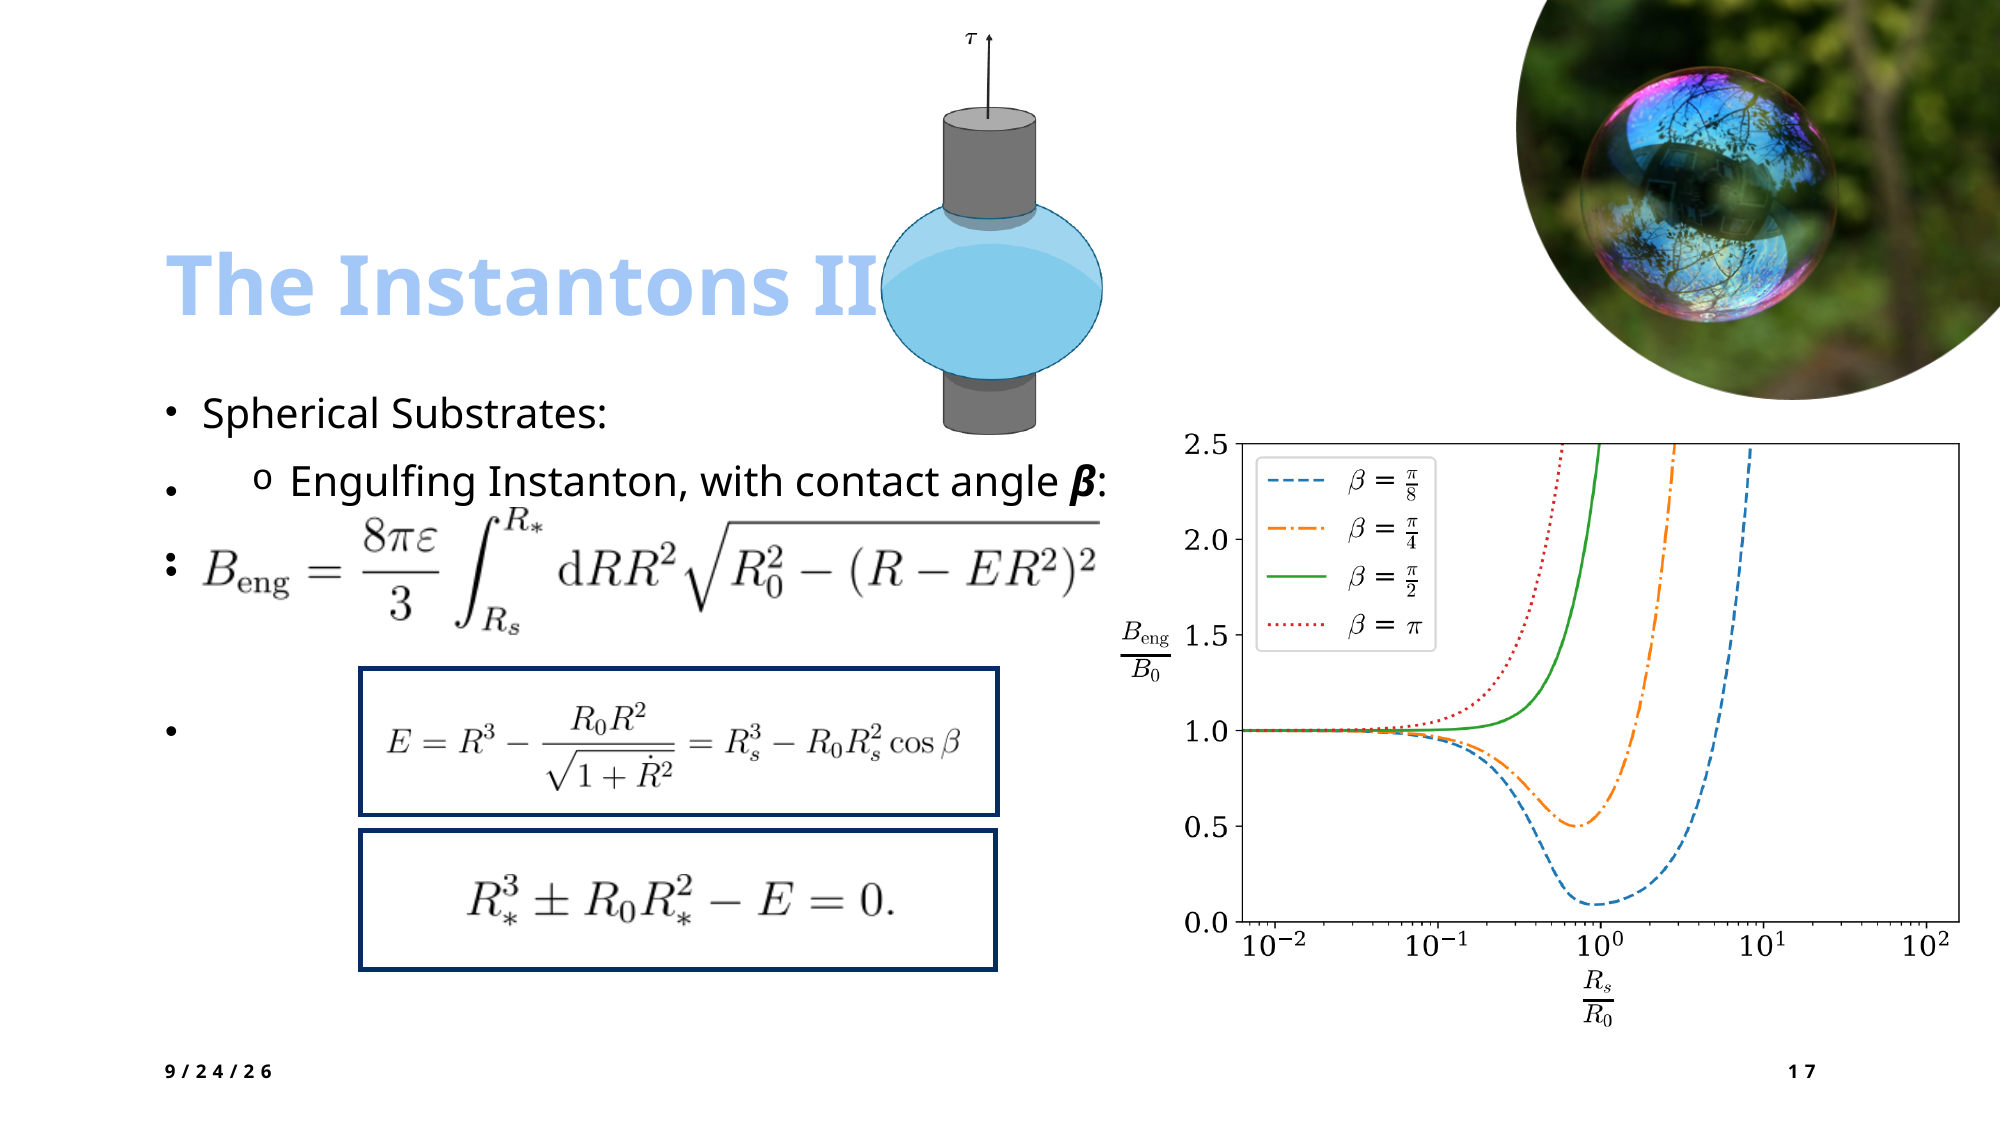

# The Instantons II
Spherical Substrates:
Engulfing Instanton, with contact angle β: